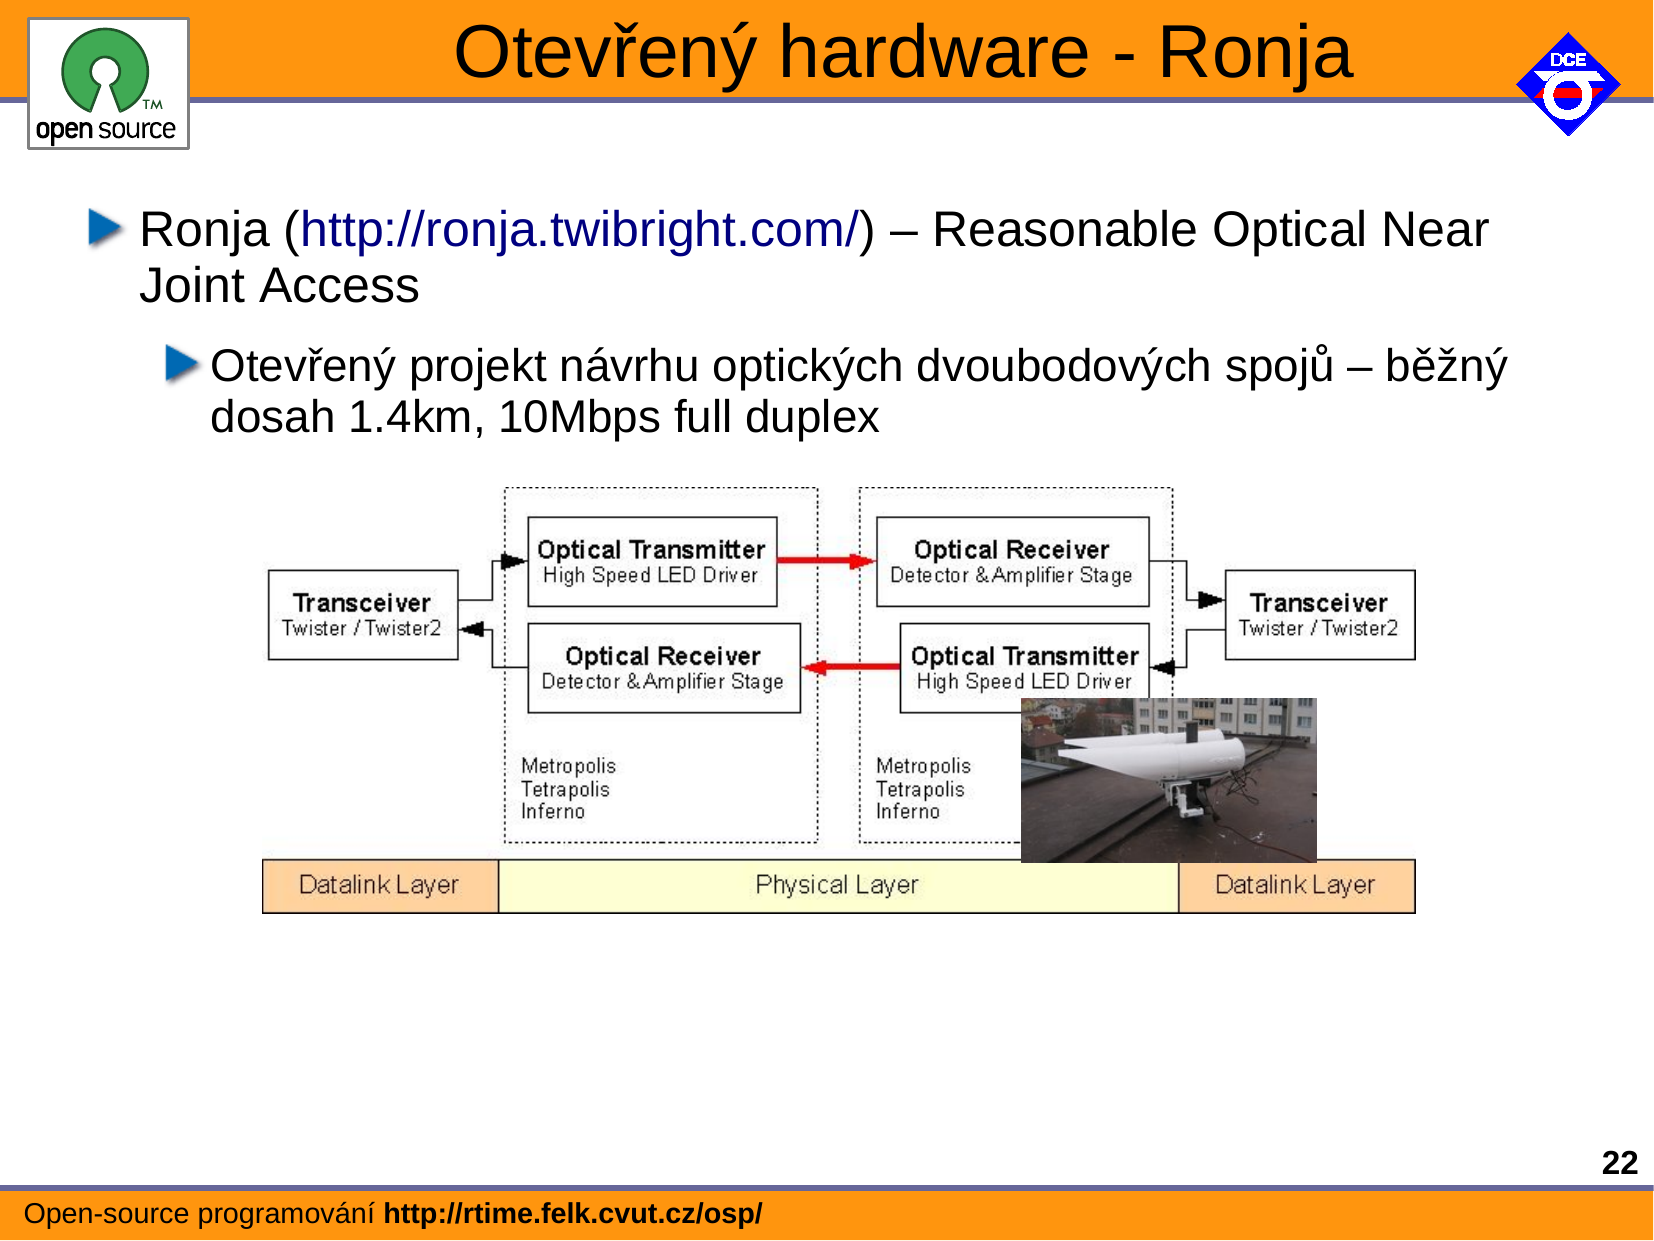

# Otevřený hardware - Ronja
Ronja (http://ronja.twibright.com/) – Reasonable Optical Near Joint Access
Otevřený projekt návrhu optických dvoubodových spojů – běžný dosah 1.4km, 10Mbps full duplex